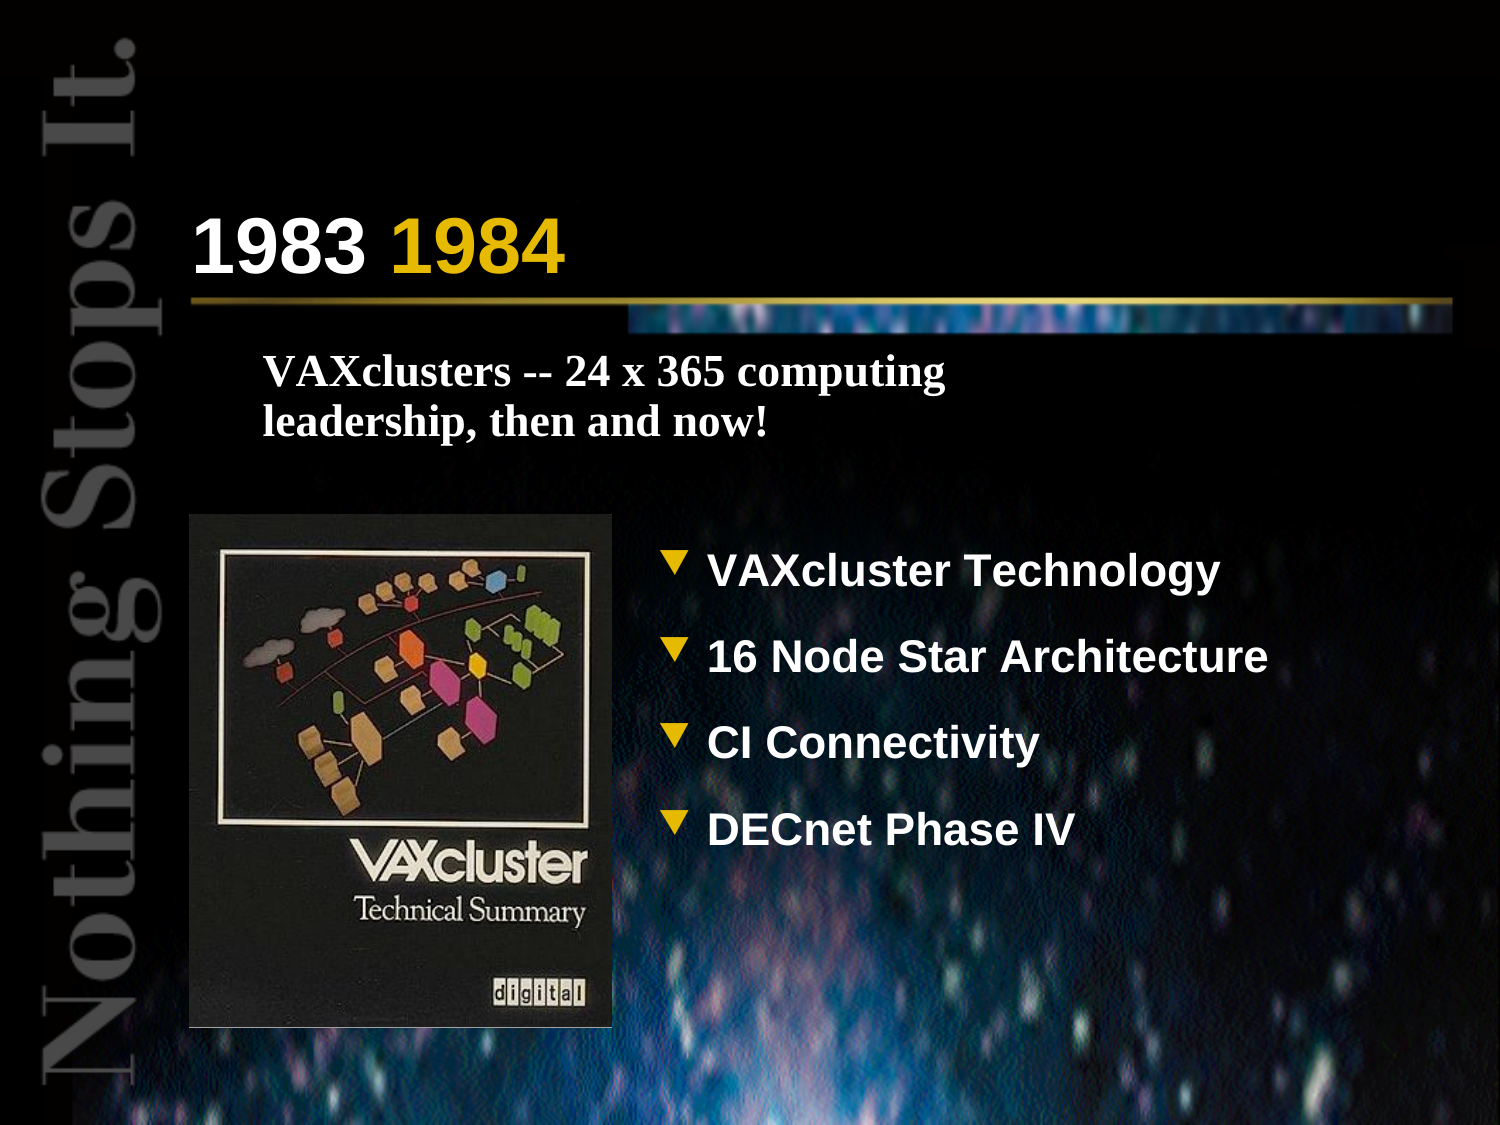

# 1983 1984 1985 1986 1987 1988...
VAXclusters -- 24 x 365 computing
leadership, then and now!
VAXcluster Technology
16 Node Star Architecture
CI Connectivity
DECnet Phase IV